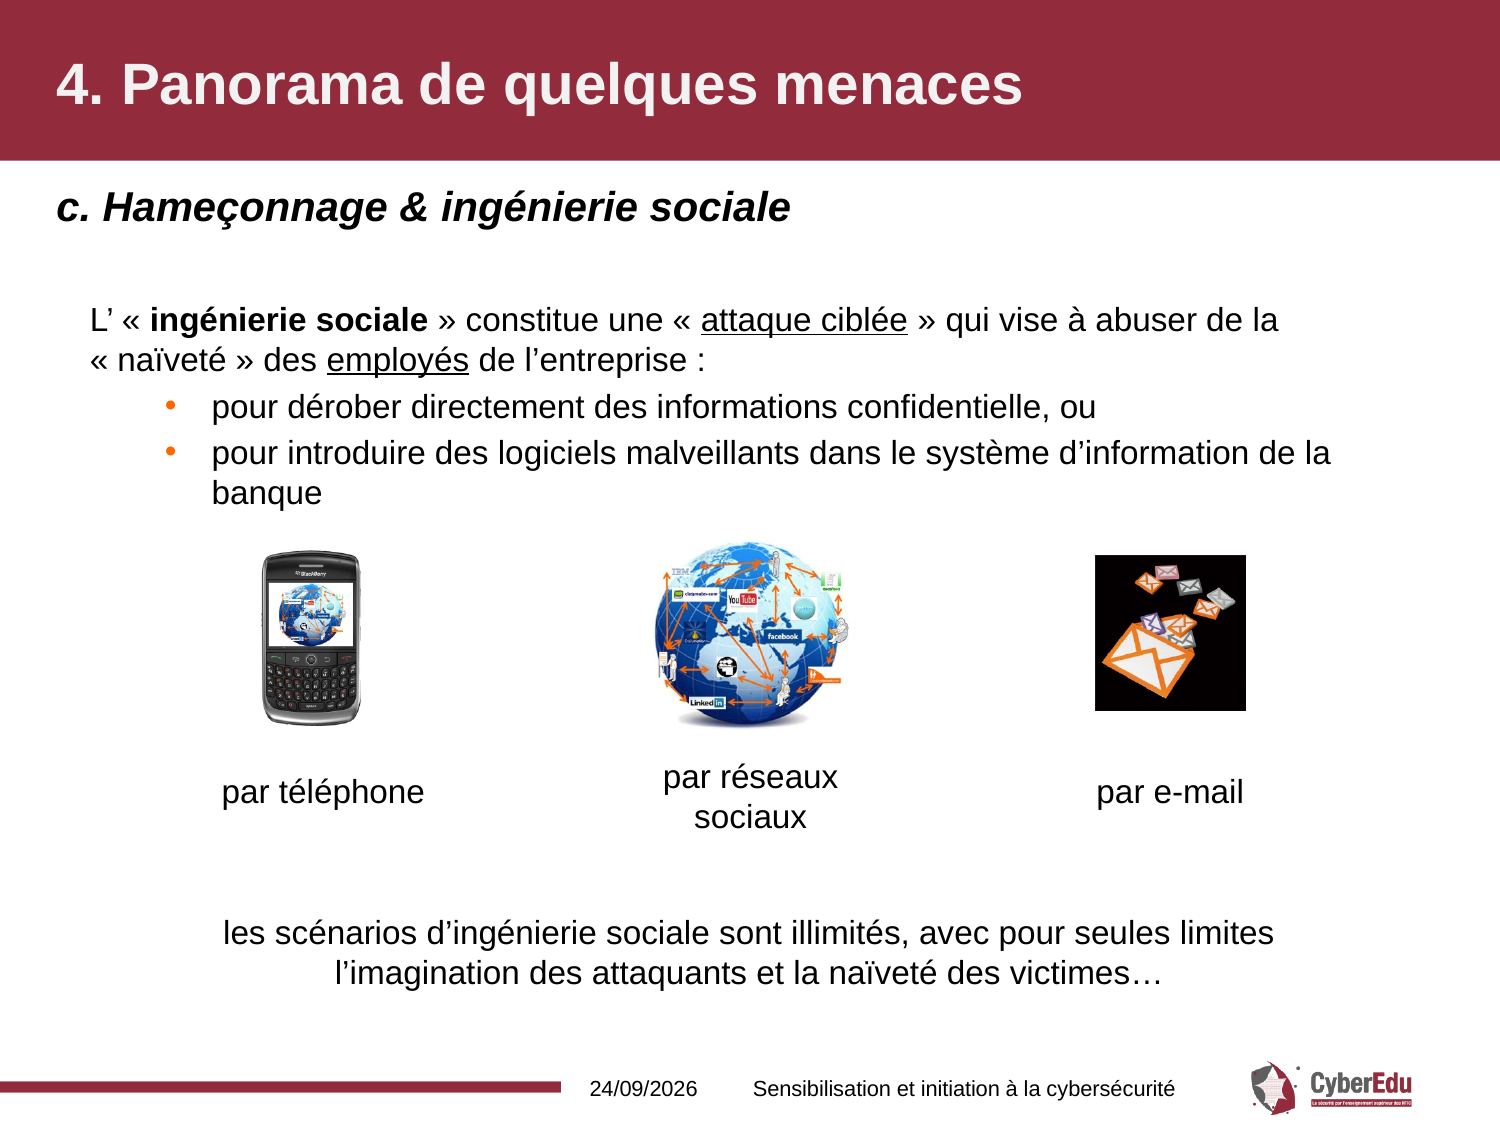

# 4. Panorama de quelques menaces
c. Hameçonnage & ingénierie sociale
L’ « ingénierie sociale » constitue une « attaque ciblée » qui vise à abuser de la « naïveté » des employés de l’entreprise :
pour dérober directement des informations confidentielle, ou
pour introduire des logiciels malveillants dans le système d’information de la banque
par réseaux sociaux
par téléphone
par e-mail
les scénarios d’ingénierie sociale sont illimités, avec pour seules limites l’imagination des attaquants et la naïveté des victimes…
Sensibilisation et initiation à la cybersécurité